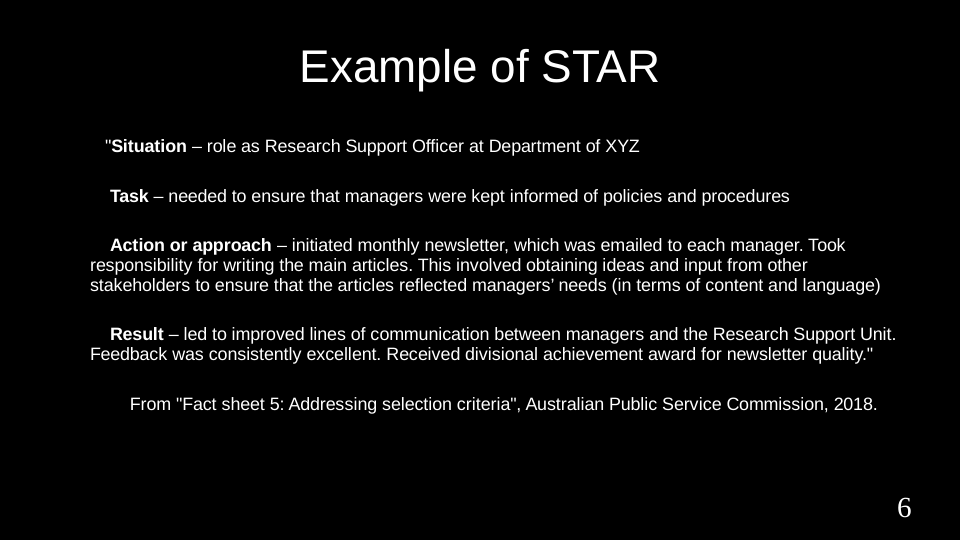

# Example of STAR
 "Situation – role as Research Support Officer at Department of XYZ
 Task – needed to ensure that managers were kept informed of policies and procedures
 Action or approach – initiated monthly newsletter, which was emailed to each manager. Took responsibility for writing the main articles. This involved obtaining ideas and input from other stakeholders to ensure that the articles reflected managers’ needs (in terms of content and language)
 Result – led to improved lines of communication between managers and the Research Support Unit. Feedback was consistently excellent. Received divisional achievement award for newsletter quality."
 From "Fact sheet 5: Addressing selection criteria", Australian Public Service Commission, 2018.
6